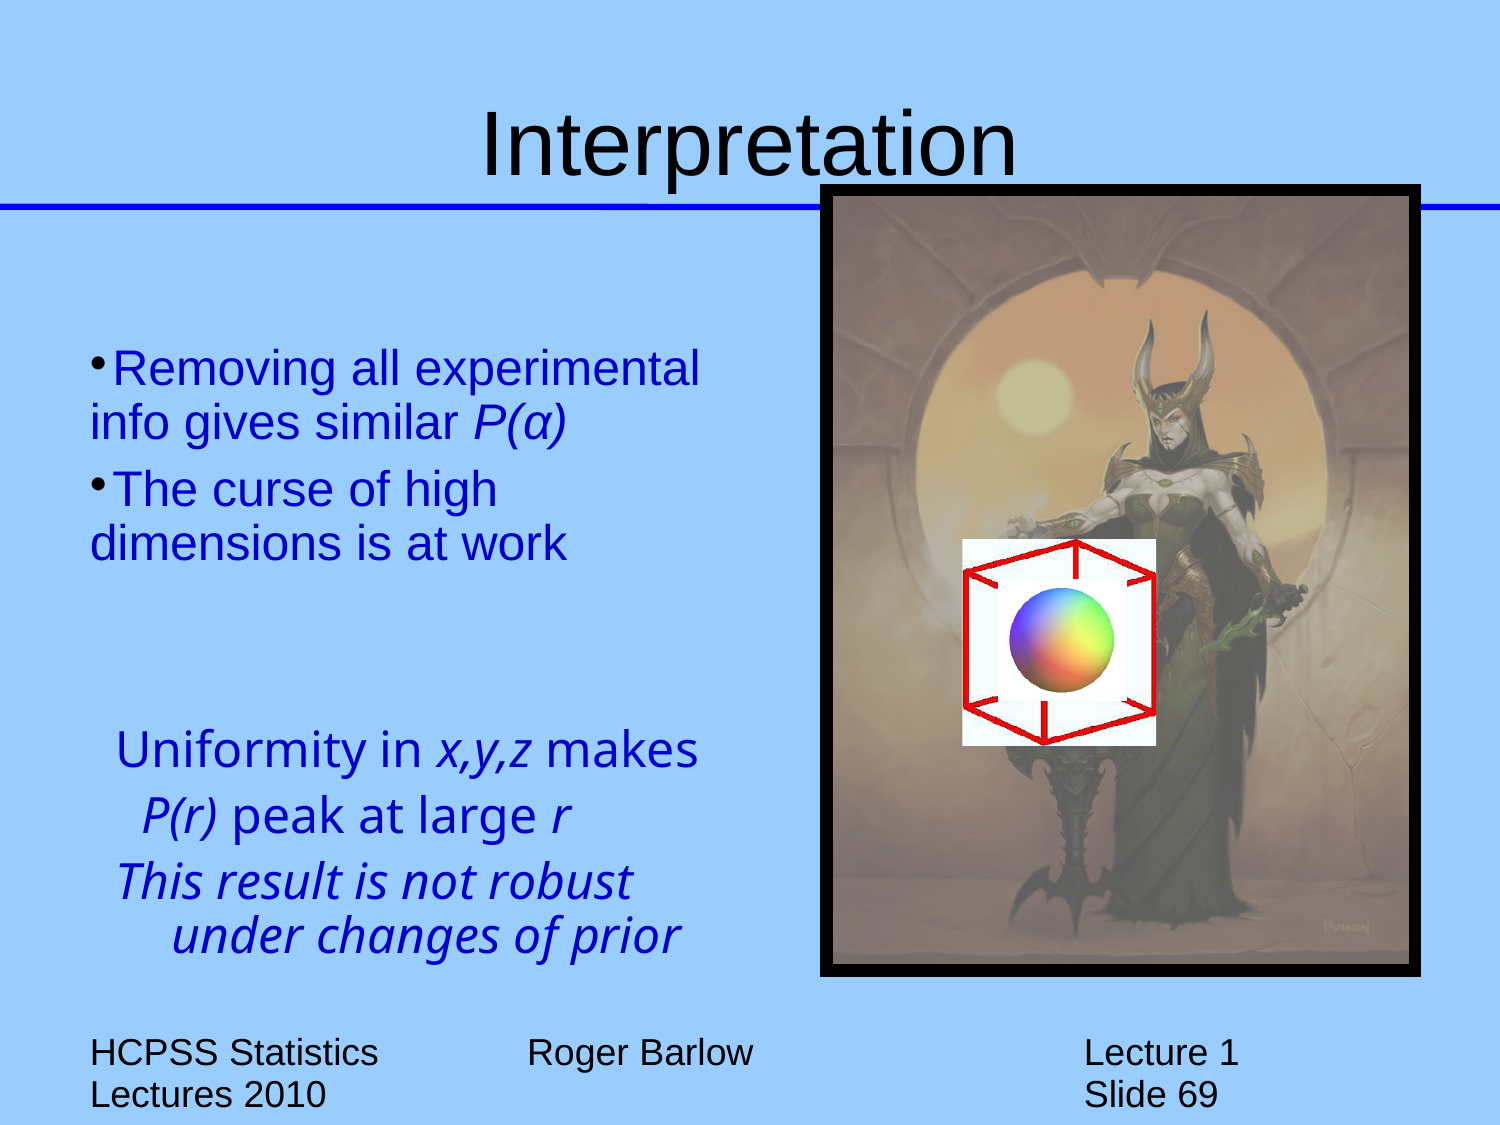

# Interpretation
Removing all experimental info gives similar P(α)
The curse of high dimensions is at work
Uniformity in x,y,z makes
 P(r) peak at large r
This result is not robust under changes of prior
69